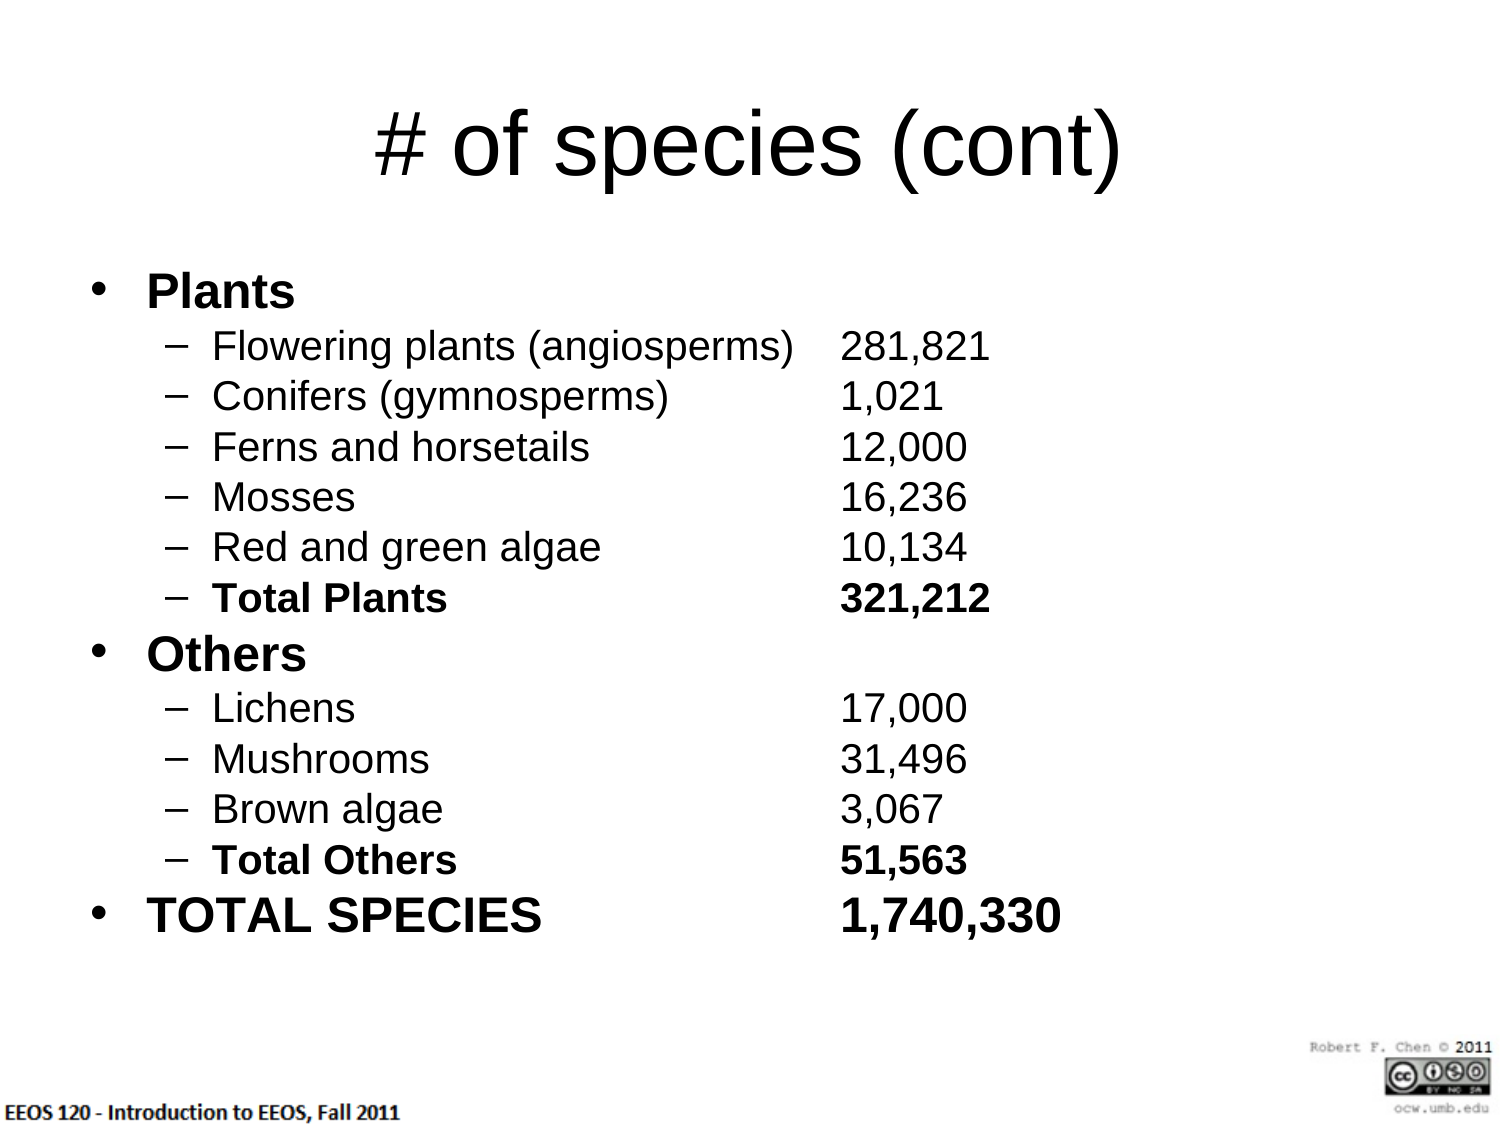

# # of species (cont)
Plants
Flowering plants (angiosperms)	281,821
Conifers (gymnosperms)		1,021
Ferns and horsetails		12,000
Mosses				16,236
Red and green algae		10,134
Total Plants			321,212
Others
Lichens				17,000
Mushrooms			31,496
Brown algae			3,067
Total Others			51,563
TOTAL SPECIES		1,740,330